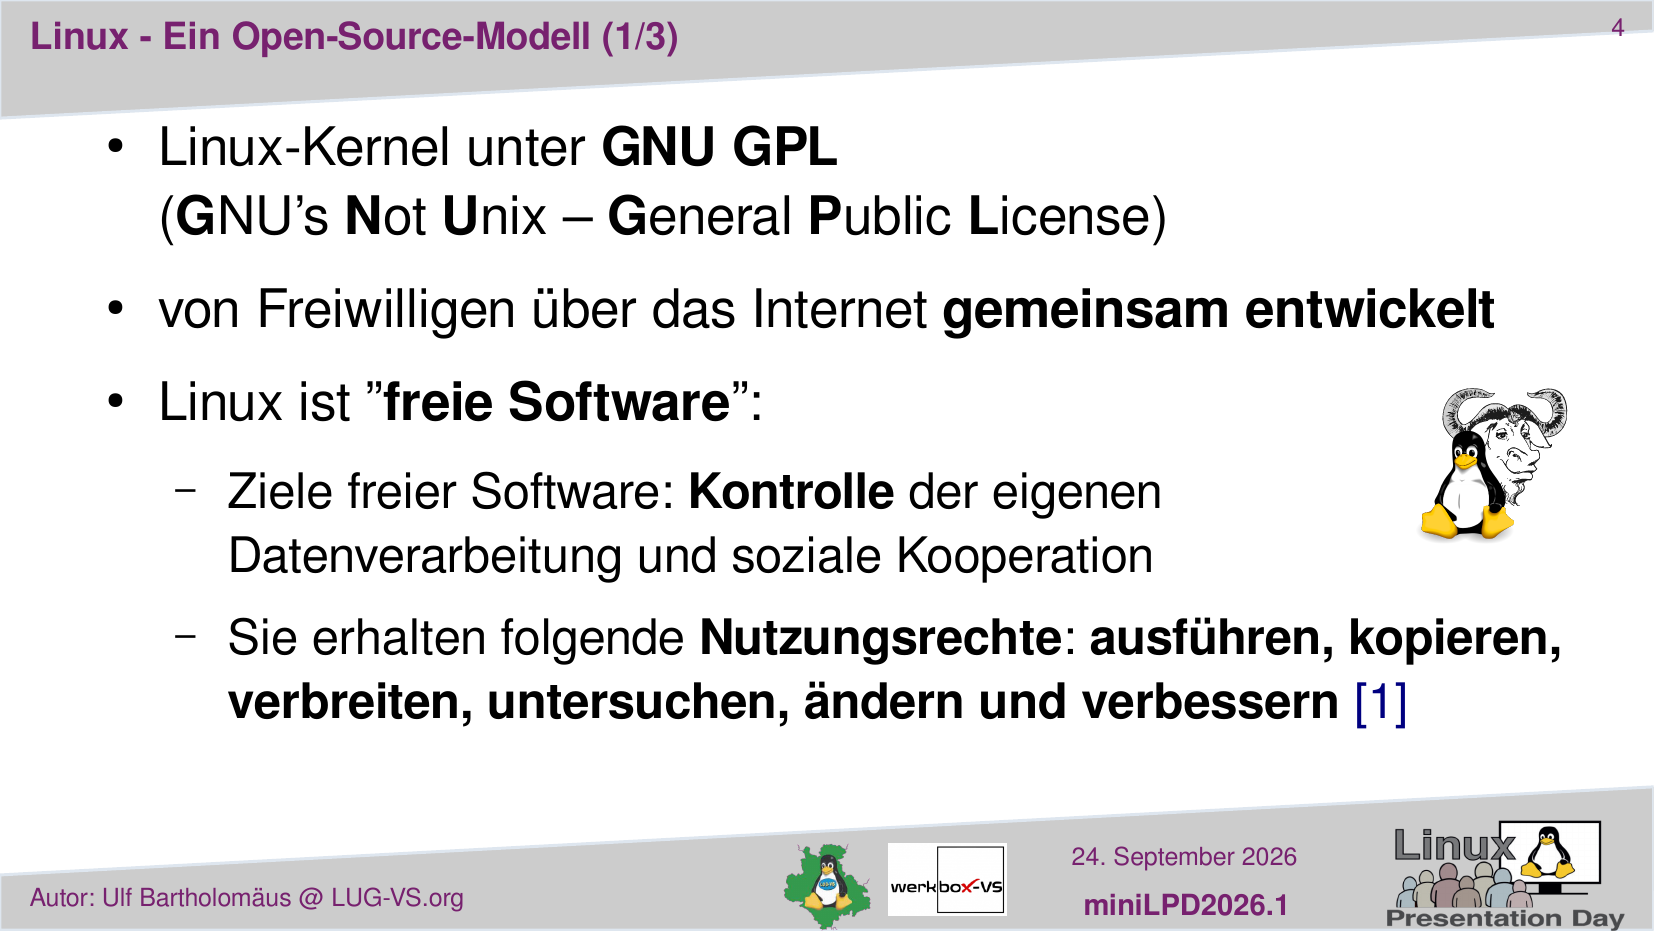

4
Linux - Ein Open-Source-Modell (1/3)
# Linux-Kernel unter GNU GPL (GNU’s Not Unix – General Public License)
von Freiwilligen über das Internet gemeinsam entwickelt
Linux ist ”freie Software”:
Ziele freier Software: Kontrolle der eigenen 	Datenverarbeitung und soziale Kooperation
Sie erhalten folgende Nutzungsrechte: ausführen, kopieren, verbreiten, untersuchen, ändern und verbessern [1]
Autor: Ulf Bartholomäus @ LUG-VS.org